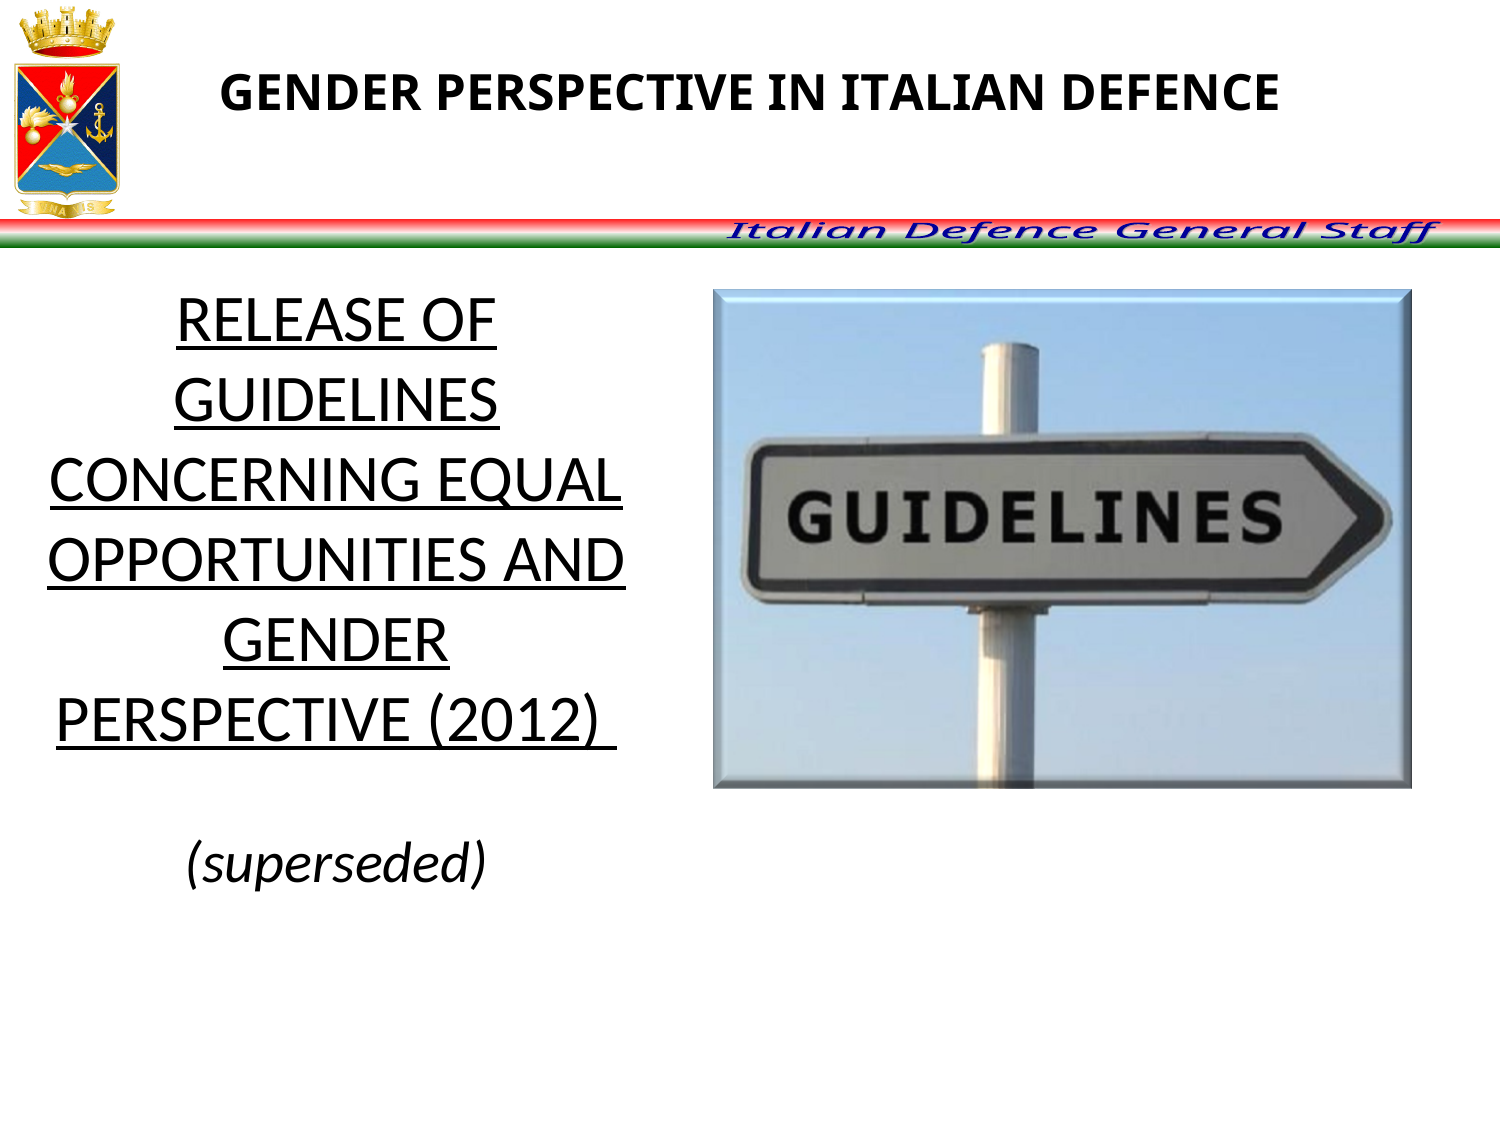

GENDER PERSPECTIVE IN ITALIAN DEFENCE
RELEASE OF GUIDELINES CONCERNING EQUAL OPPORTUNITIES AND GENDER PERSPECTIVE (2012)
(superseded)